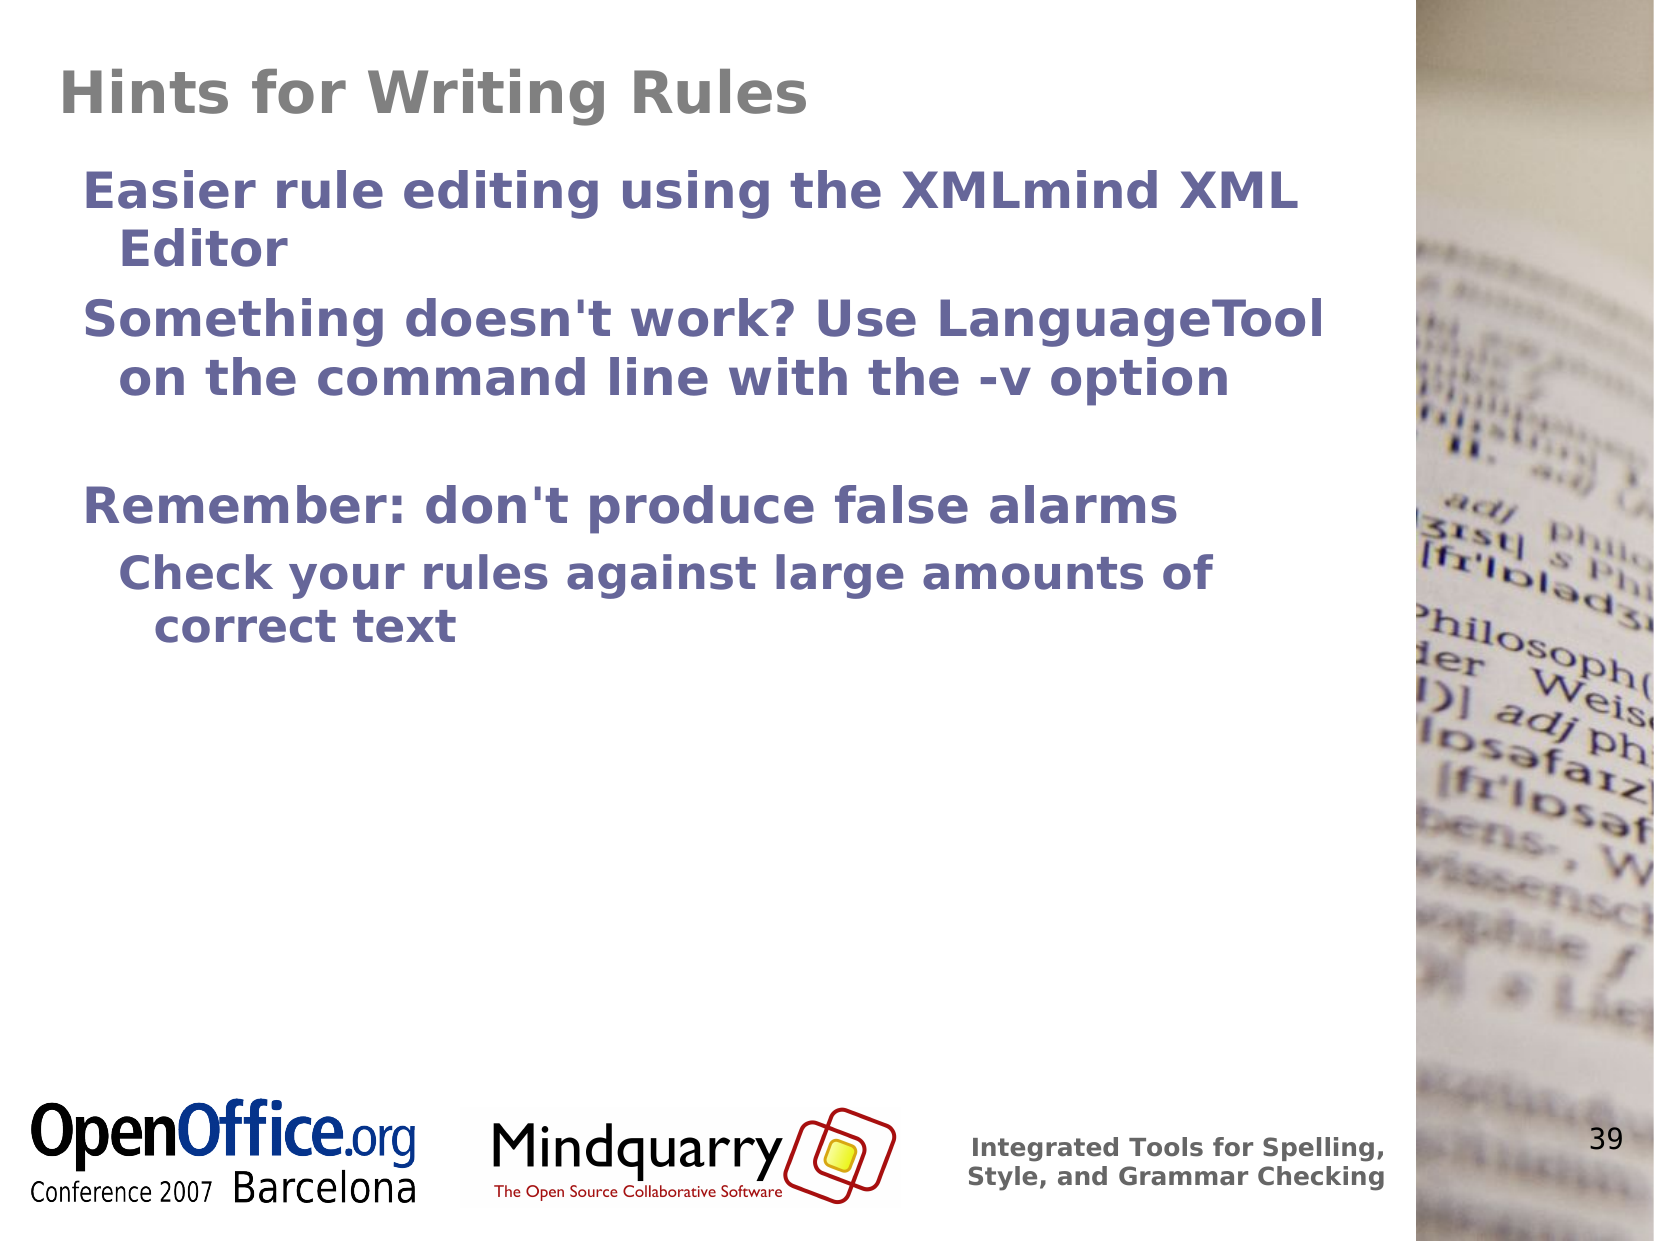

Hints for Writing Rules
Easier rule editing using the XMLmind XML Editor
Something doesn't work? Use LanguageTool on the command line with the -v option
Remember: don't produce false alarms
Check your rules against large amounts of correct text
39
#